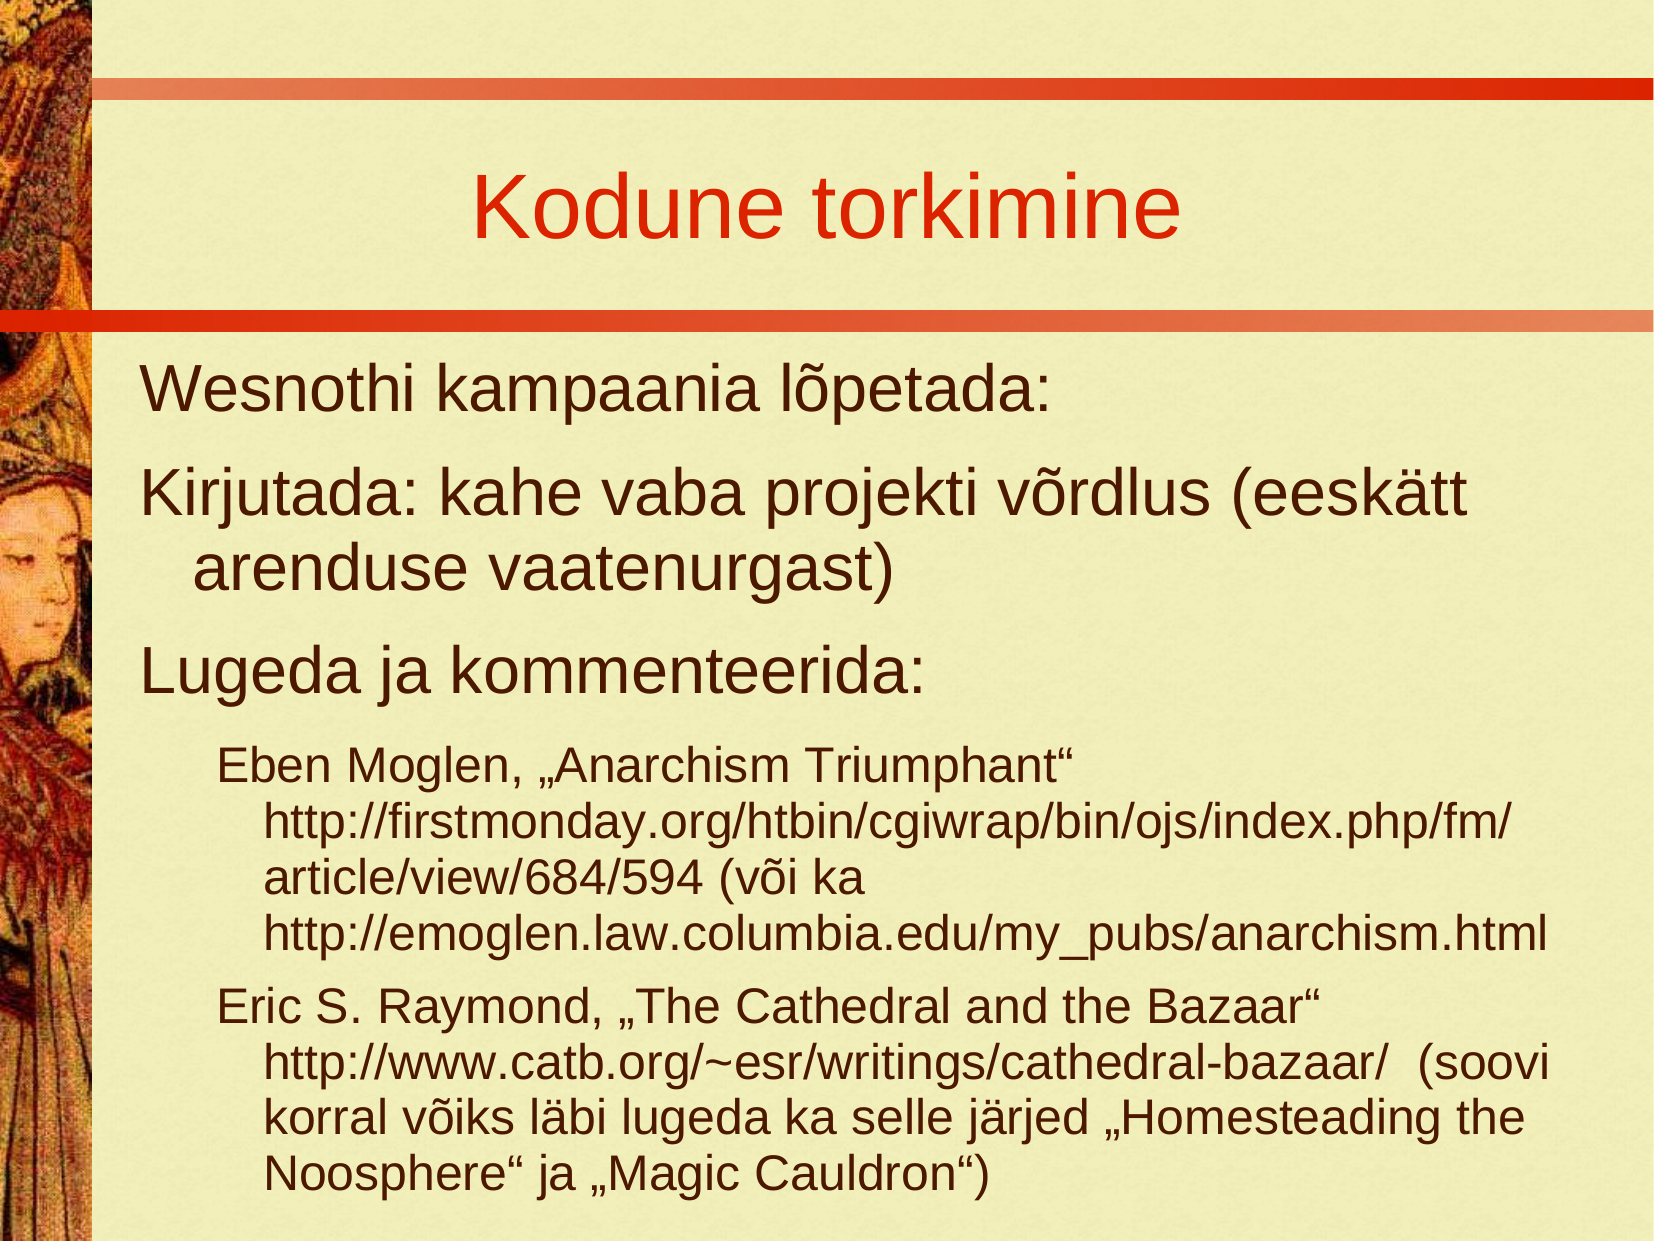

# Kodune torkimine
Wesnothi kampaania lõpetada:
Kirjutada: kahe vaba projekti võrdlus (eeskätt arenduse vaatenurgast)
Lugeda ja kommenteerida:
Eben Moglen, „Anarchism Triumphant“
http://firstmonday.org/htbin/cgiwrap/bin/ojs/index.php/fm/article/view/684/594 (või ka http://emoglen.law.columbia.edu/my_pubs/anarchism.html
Eric S. Raymond, „The Cathedral and the Bazaar“
http://www.catb.org/~esr/writings/cathedral-bazaar/ (soovi korral võiks läbi lugeda ka selle järjed „Homesteading the Noosphere“ ja „Magic Cauldron“)